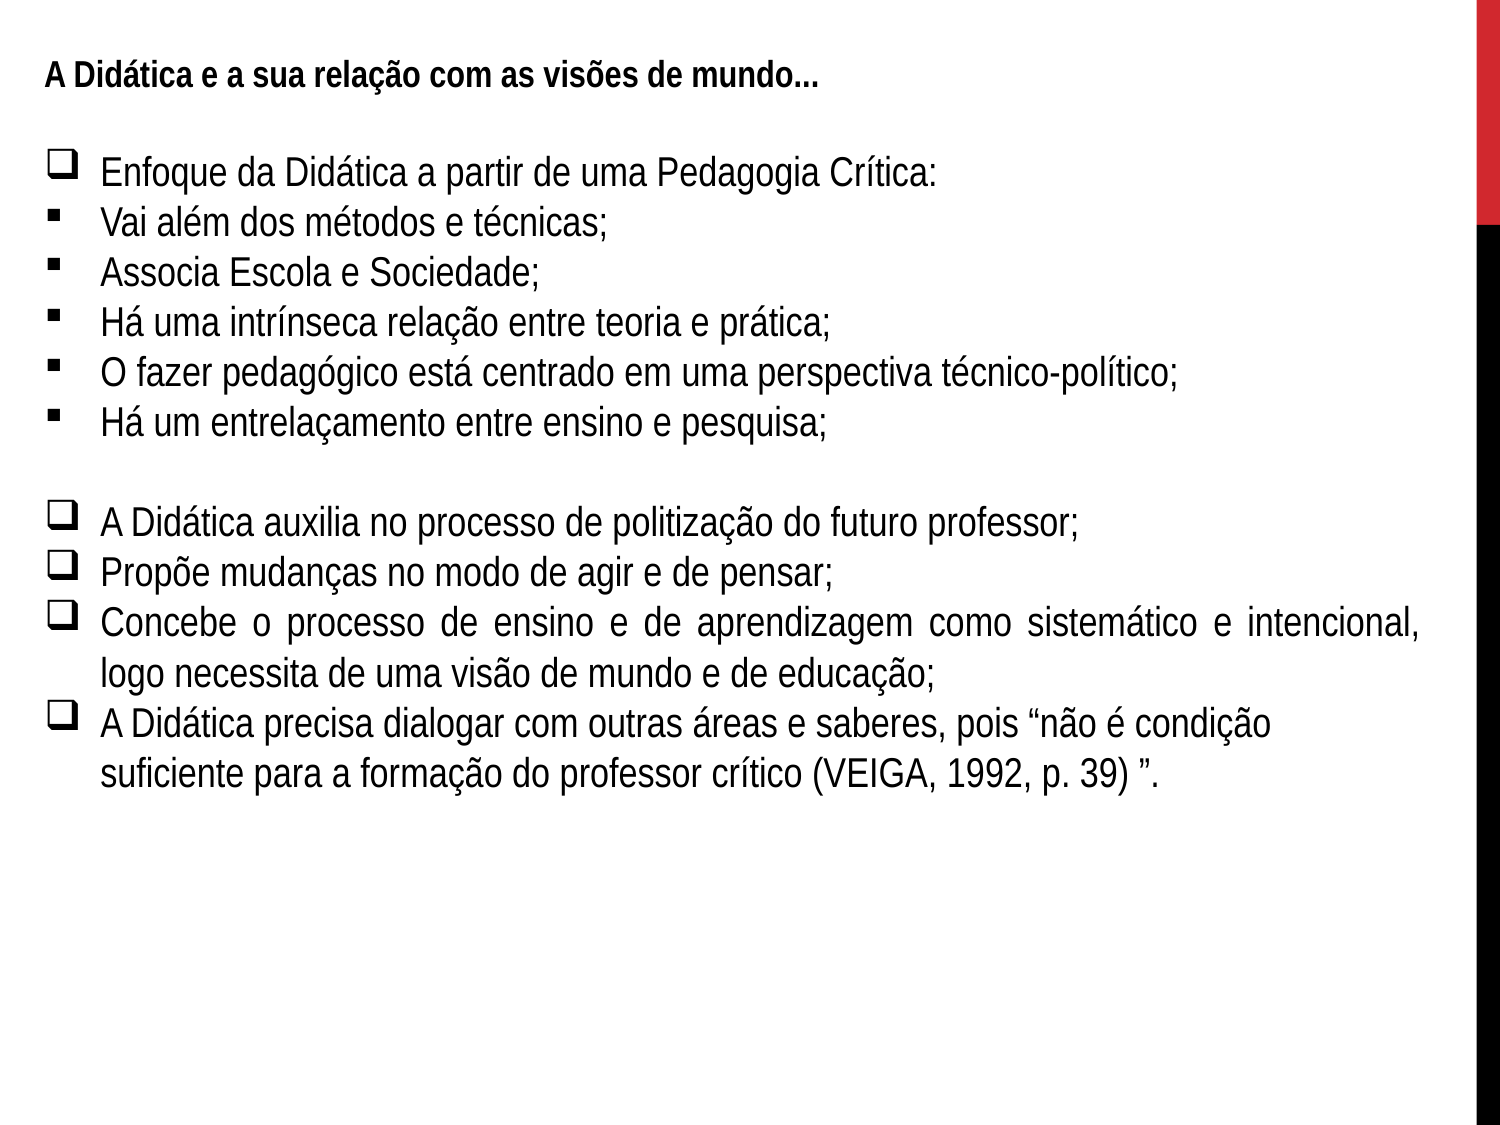

A Didática e a sua relação com as visões de mundo...
Enfoque da Didática a partir de uma Pedagogia Crítica:
Vai além dos métodos e técnicas;
Associa Escola e Sociedade;
Há uma intrínseca relação entre teoria e prática;
O fazer pedagógico está centrado em uma perspectiva técnico-político;
Há um entrelaçamento entre ensino e pesquisa;
A Didática auxilia no processo de politização do futuro professor;
Propõe mudanças no modo de agir e de pensar;
Concebe o processo de ensino e de aprendizagem como sistemático e intencional, logo necessita de uma visão de mundo e de educação;
A Didática precisa dialogar com outras áreas e saberes, pois “não é condição suficiente para a formação do professor crítico (VEIGA, 1992, p. 39) ”.